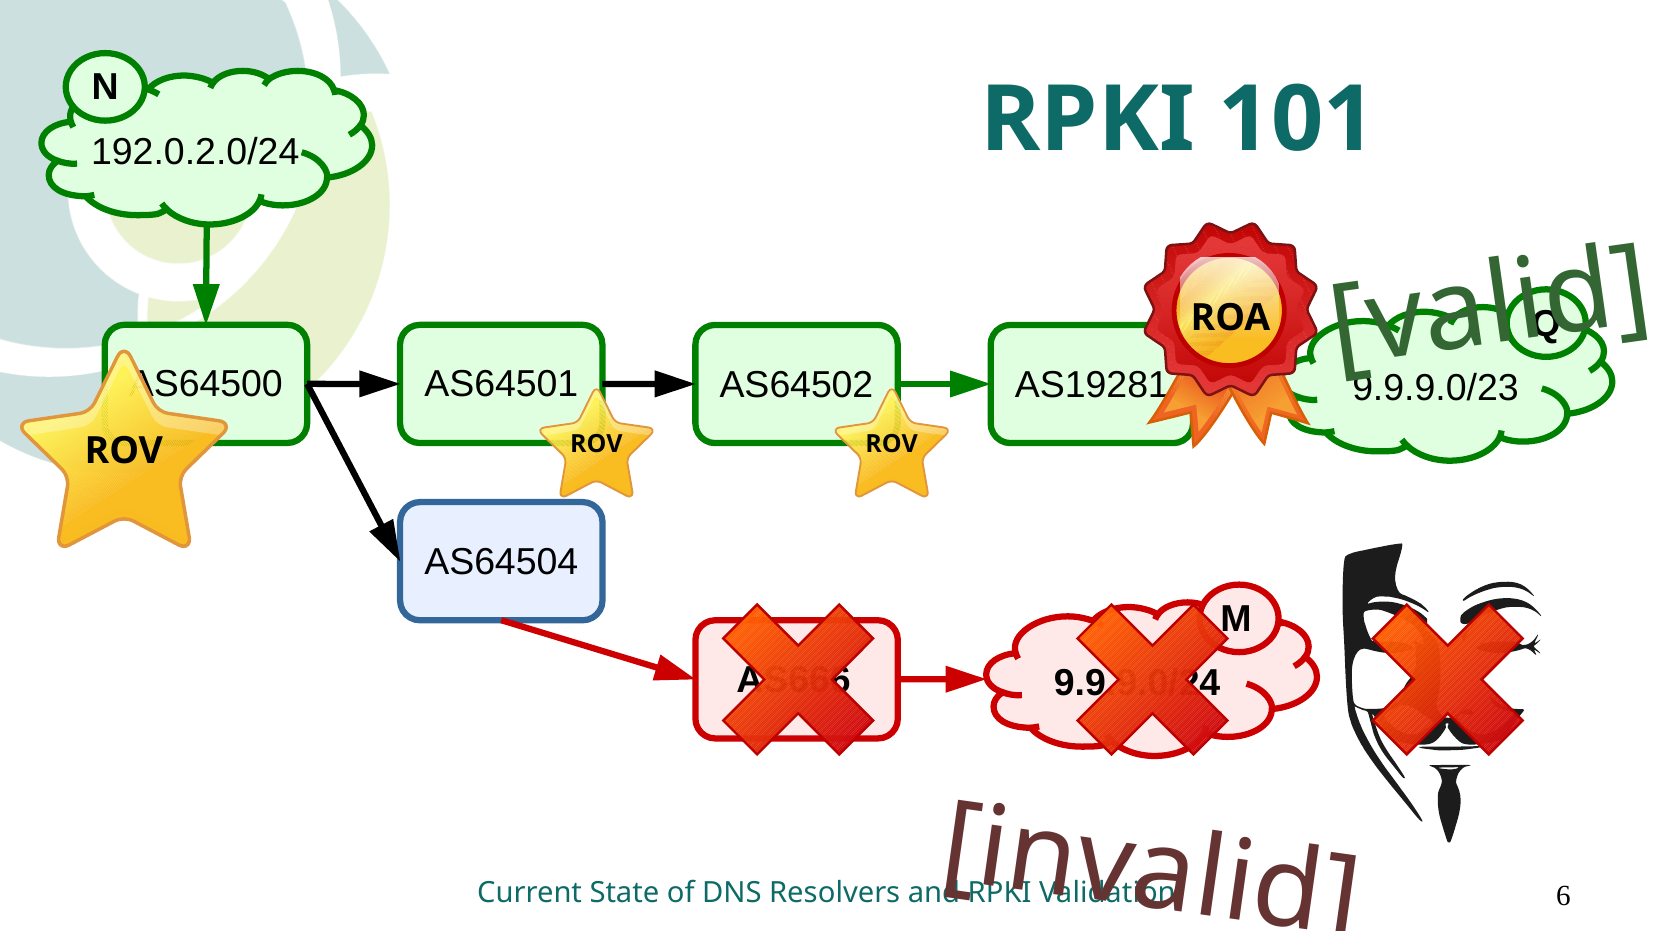

# RPKI 101
N
192.0.2.0/24
ROA
[valid]
Q
9.9.9.0/23
AS64500
AS64501
AS64502
AS19281
ROV
ROV
ROV
AS64504
M
9.9.9.0/24
AS666
[invalid]
Current State of DNS Resolvers and RPKI Validation
6